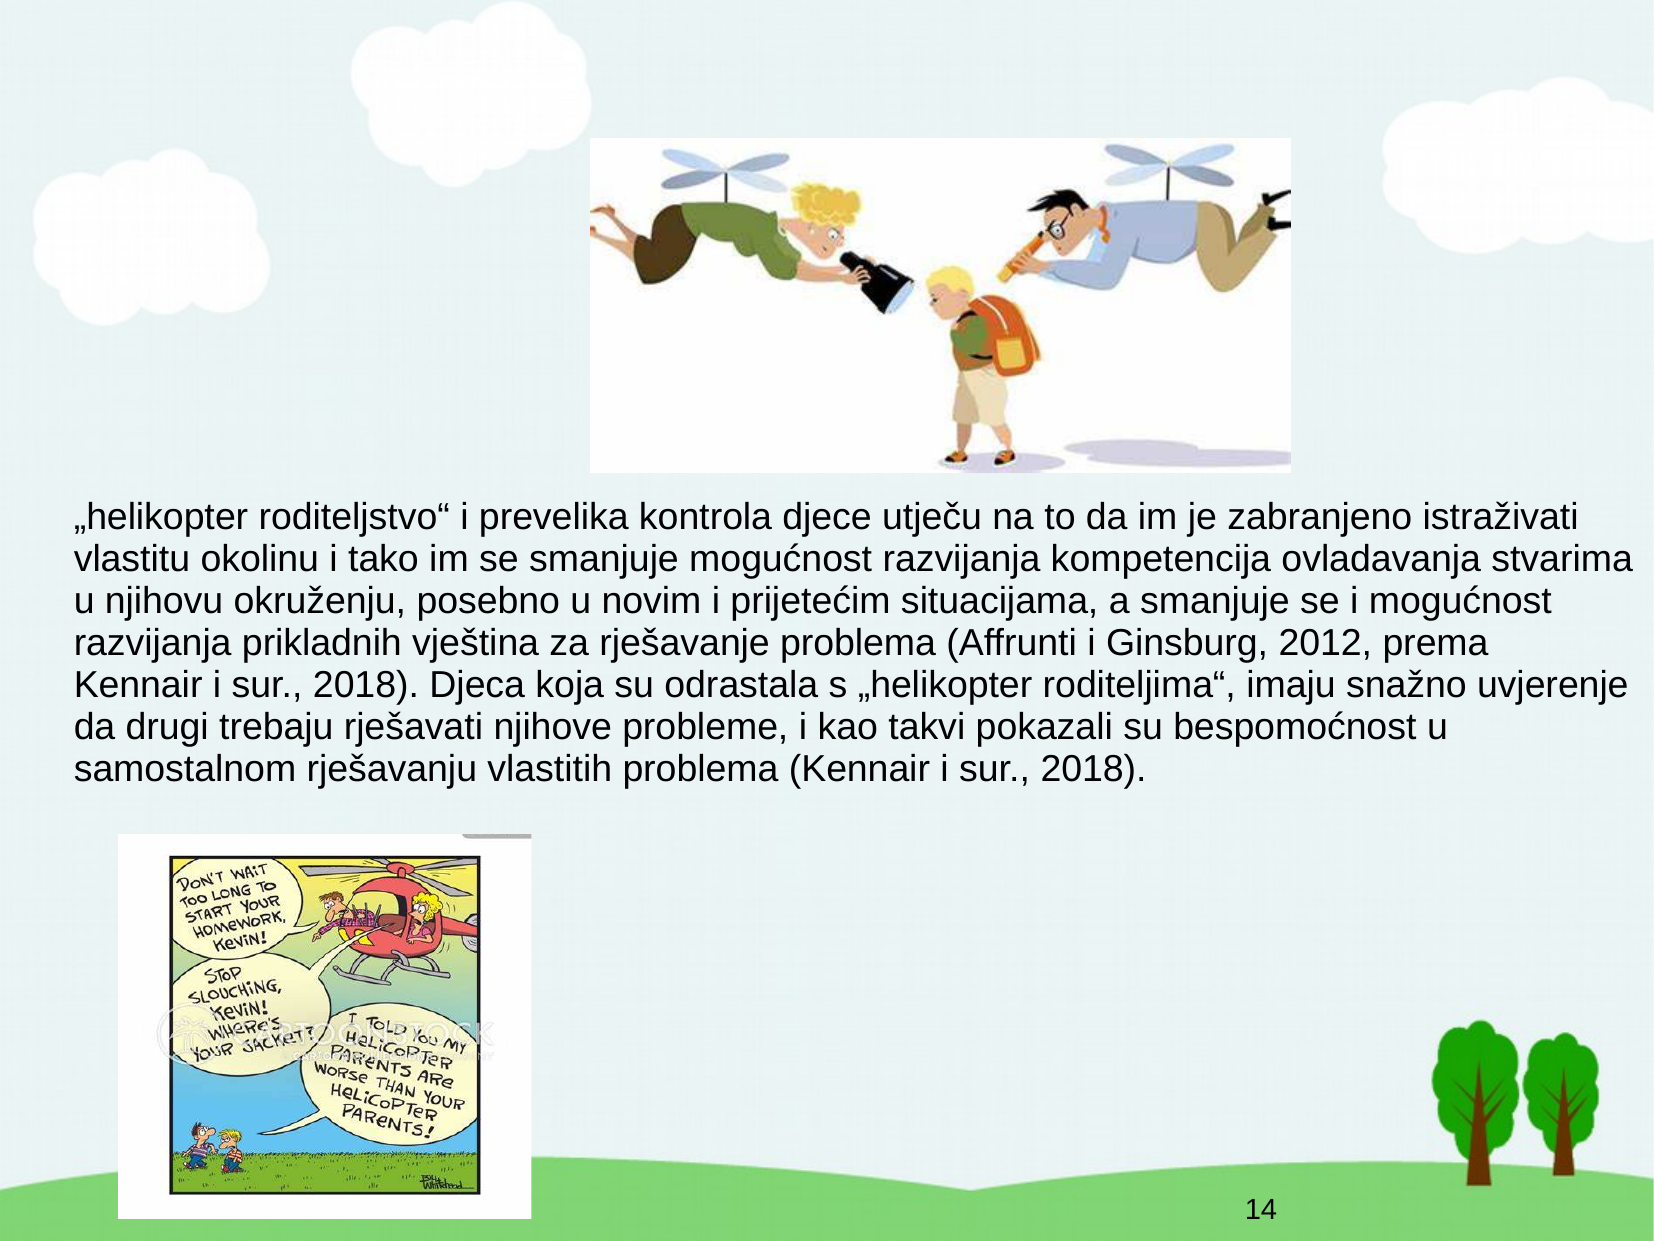

„helikopter roditeljstvo“ i prevelika kontrola djece utječu na to da im je zabranjeno istraživati
vlastitu okolinu i tako im se smanjuje mogućnost razvijanja kompetencija ovladavanja stvarima
u njihovu okruženju, posebno u novim i prijetećim situacijama, a smanjuje se i mogućnost
razvijanja prikladnih vještina za rješavanje problema (Affrunti i Ginsburg, 2012, prema
Kennair i sur., 2018). Djeca koja su odrastala s „helikopter roditeljima“, imaju snažno uvjerenje
da drugi trebaju rješavati njihove probleme, i kao takvi pokazali su bespomoćnost u
samostalnom rješavanju vlastitih problema (Kennair i sur., 2018).